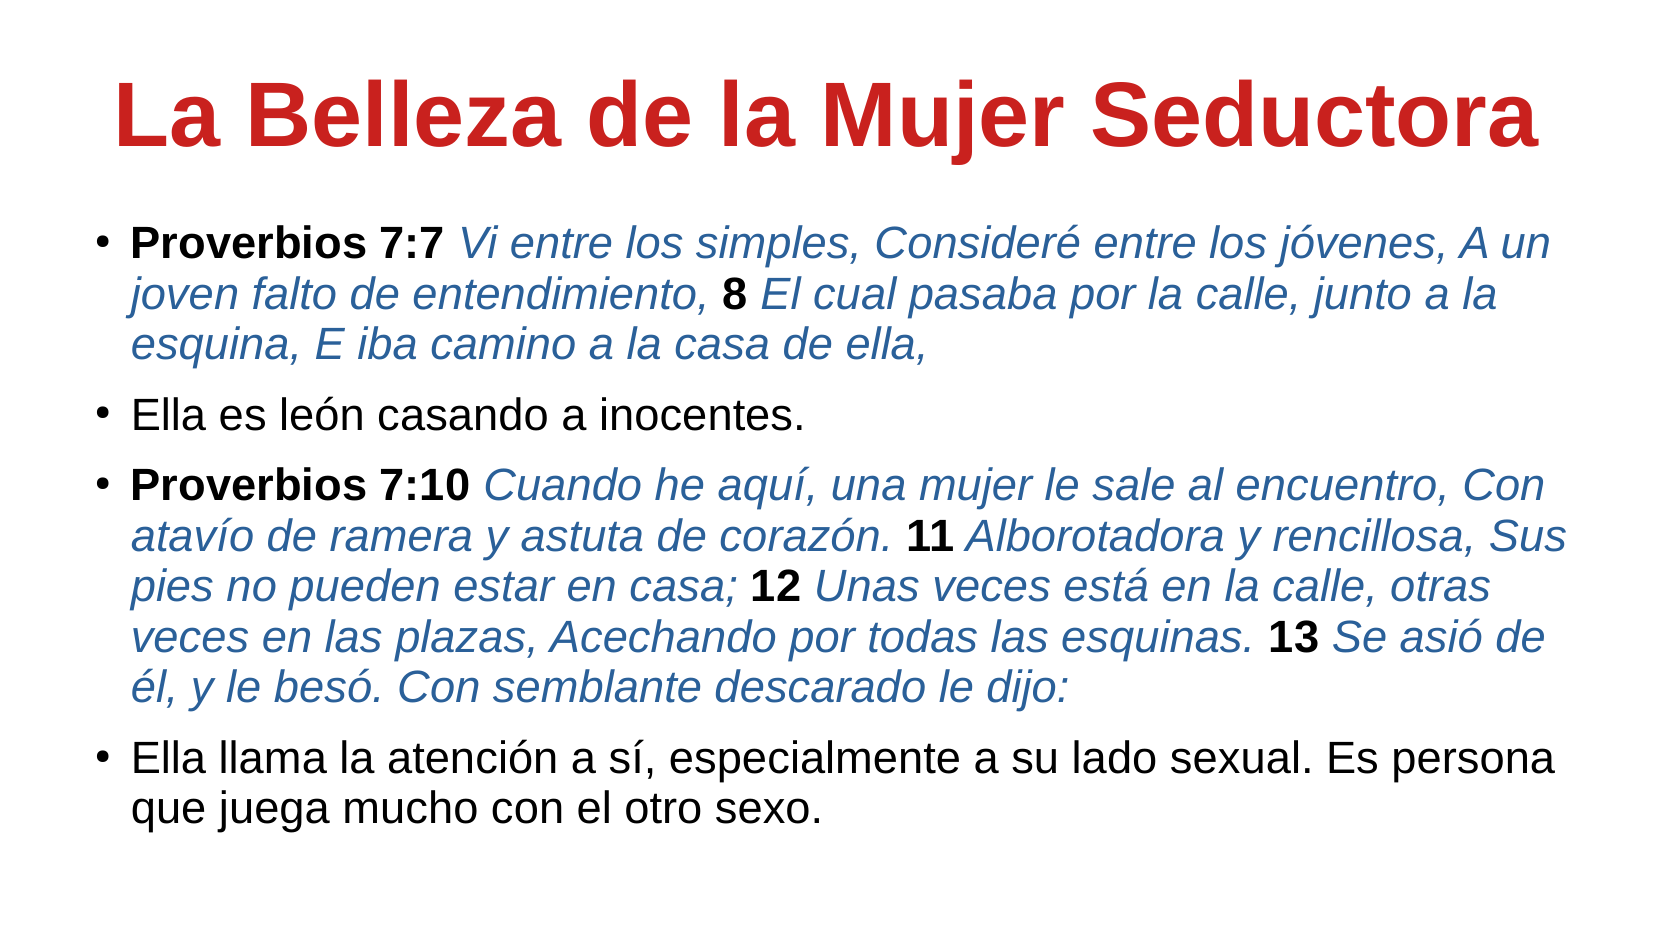

# La Belleza de la Mujer Seductora
Proverbios 7:7 ​Vi entre los simples, Consideré entre los jóvenes, A un joven falto de entendimiento, 8 El cual pasaba por la calle, junto a la esquina, E iba camino a la casa de ella,
Ella es león casando a inocentes.
Proverbios 7:10 Cuando he aquí, una mujer le sale al encuentro, Con atavío de ramera y astuta de corazón. 11 Alborotadora y rencillosa, Sus pies no pueden estar en casa; 12 Unas veces está en la calle, otras veces en las plazas, Acechando por todas las esquinas. 13 ​Se asió de él, y le besó. Con semblante descarado le dijo:
Ella llama la atención a sí, especialmente a su lado sexual. Es persona que juega mucho con el otro sexo.